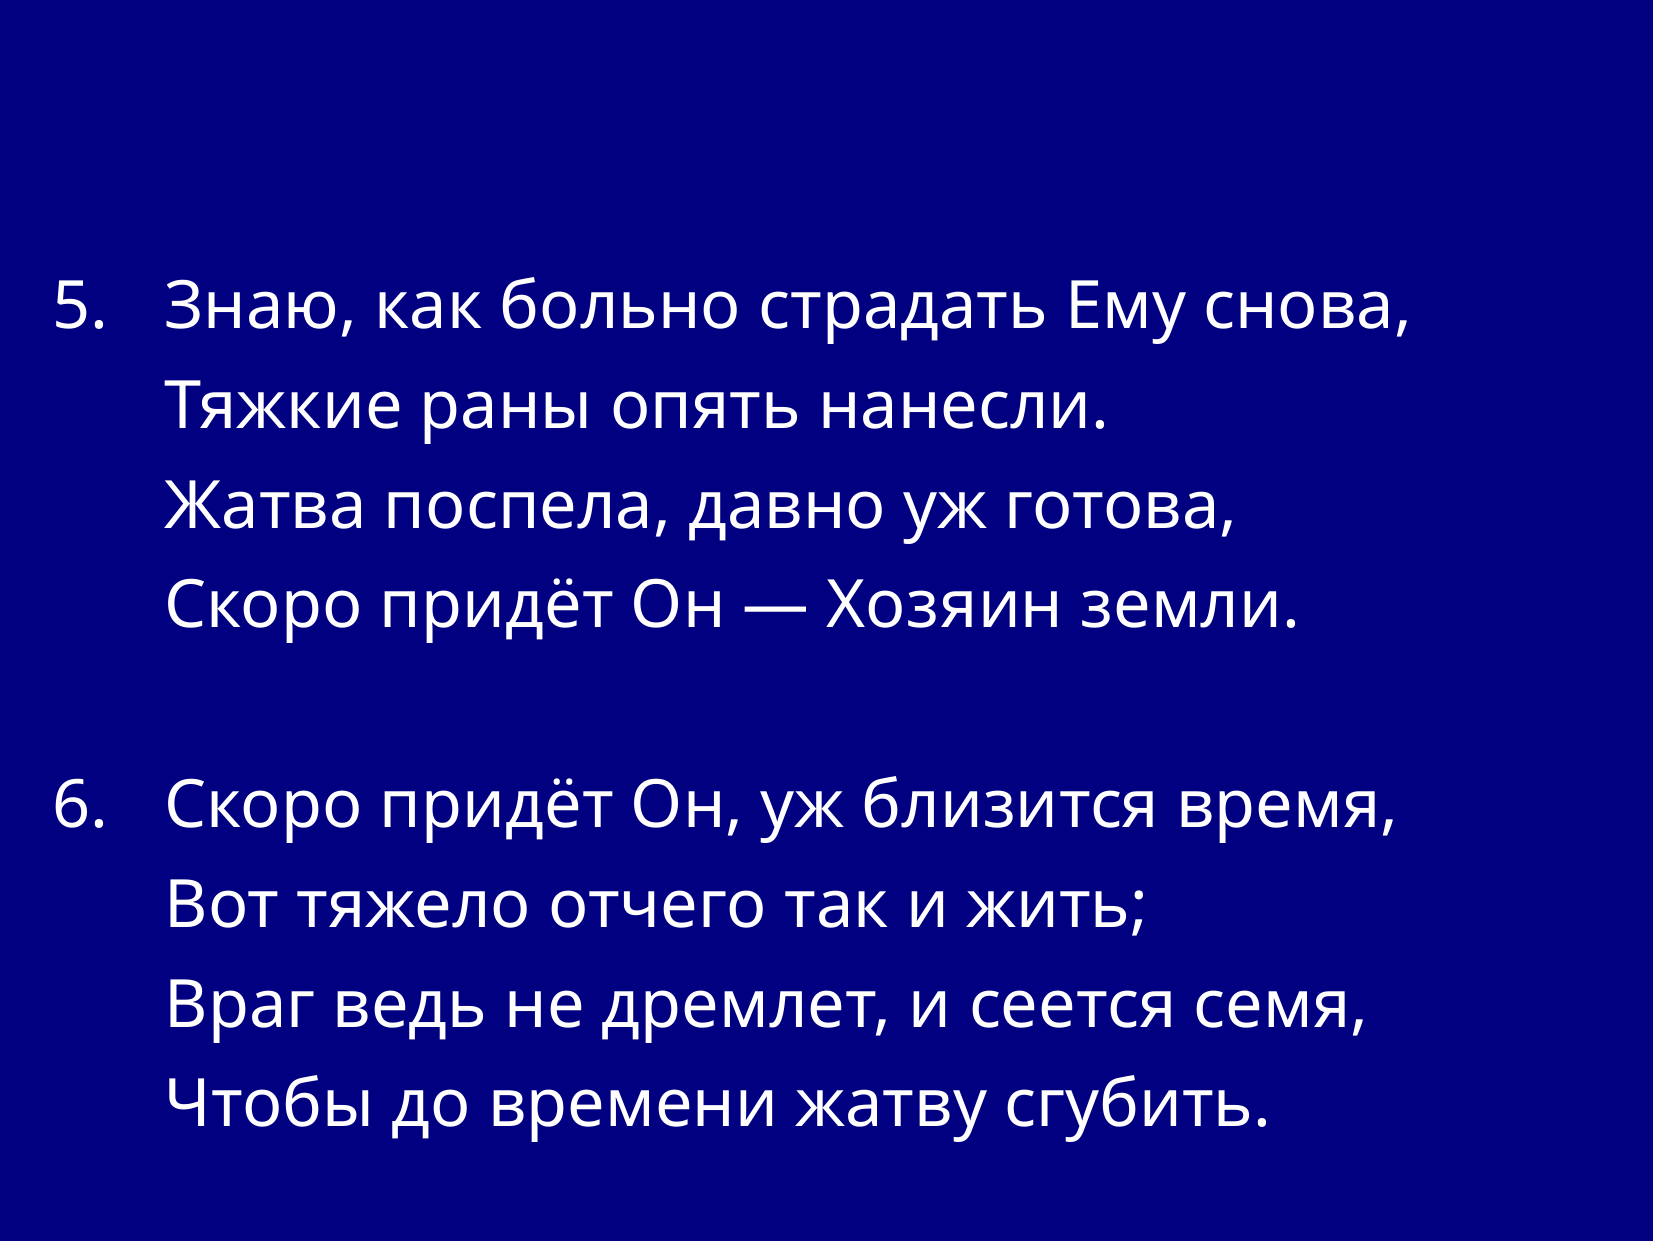

5.	Знаю, как больно страдать Ему снова,
	Тяжкие раны опять нанесли.
	Жатва поспела, давно уж готова,
	Скоро придёт Он ― Хозяин земли.
6.	Скоро придёт Он, уж близится время,
	Вот тяжело отчего так и жить;
	Враг ведь не дремлет, и сеется семя,
	Чтобы до времени жатву сгубить.